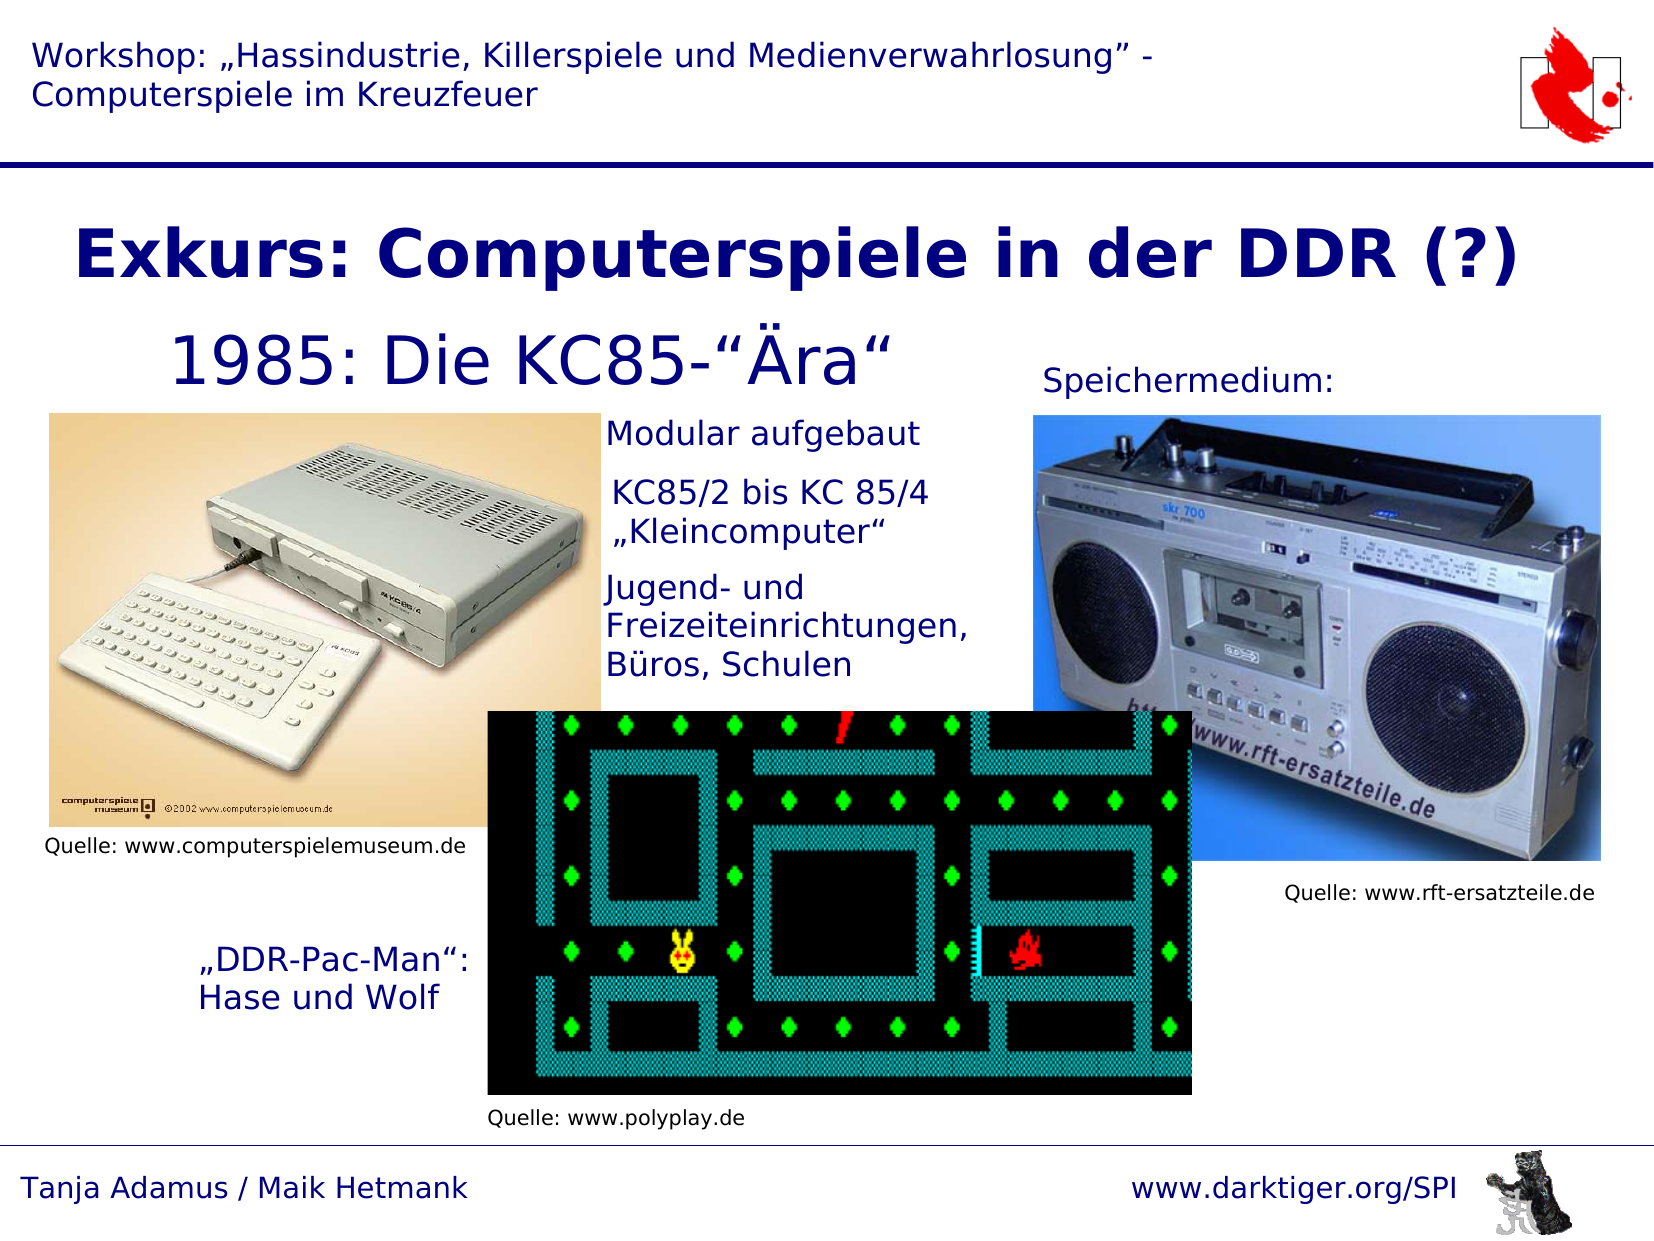

Workshop: „Hassindustrie, Killerspiele und Medienverwahrlosung” - Computerspiele im Kreuzfeuer
Exkurs: Computerspiele in der DDR (?)
1985: Die KC85-“Ära“
Speichermedium:
Modular aufgebaut
KC85/2 bis KC 85/4
„Kleincomputer“
Jugend- und Freizeiteinrichtungen, Büros, Schulen
Quelle: www.computerspielemuseum.de
Quelle: www.rft-ersatzteile.de
„DDR-Pac-Man“:
Hase und Wolf
Quelle: www.polyplay.de